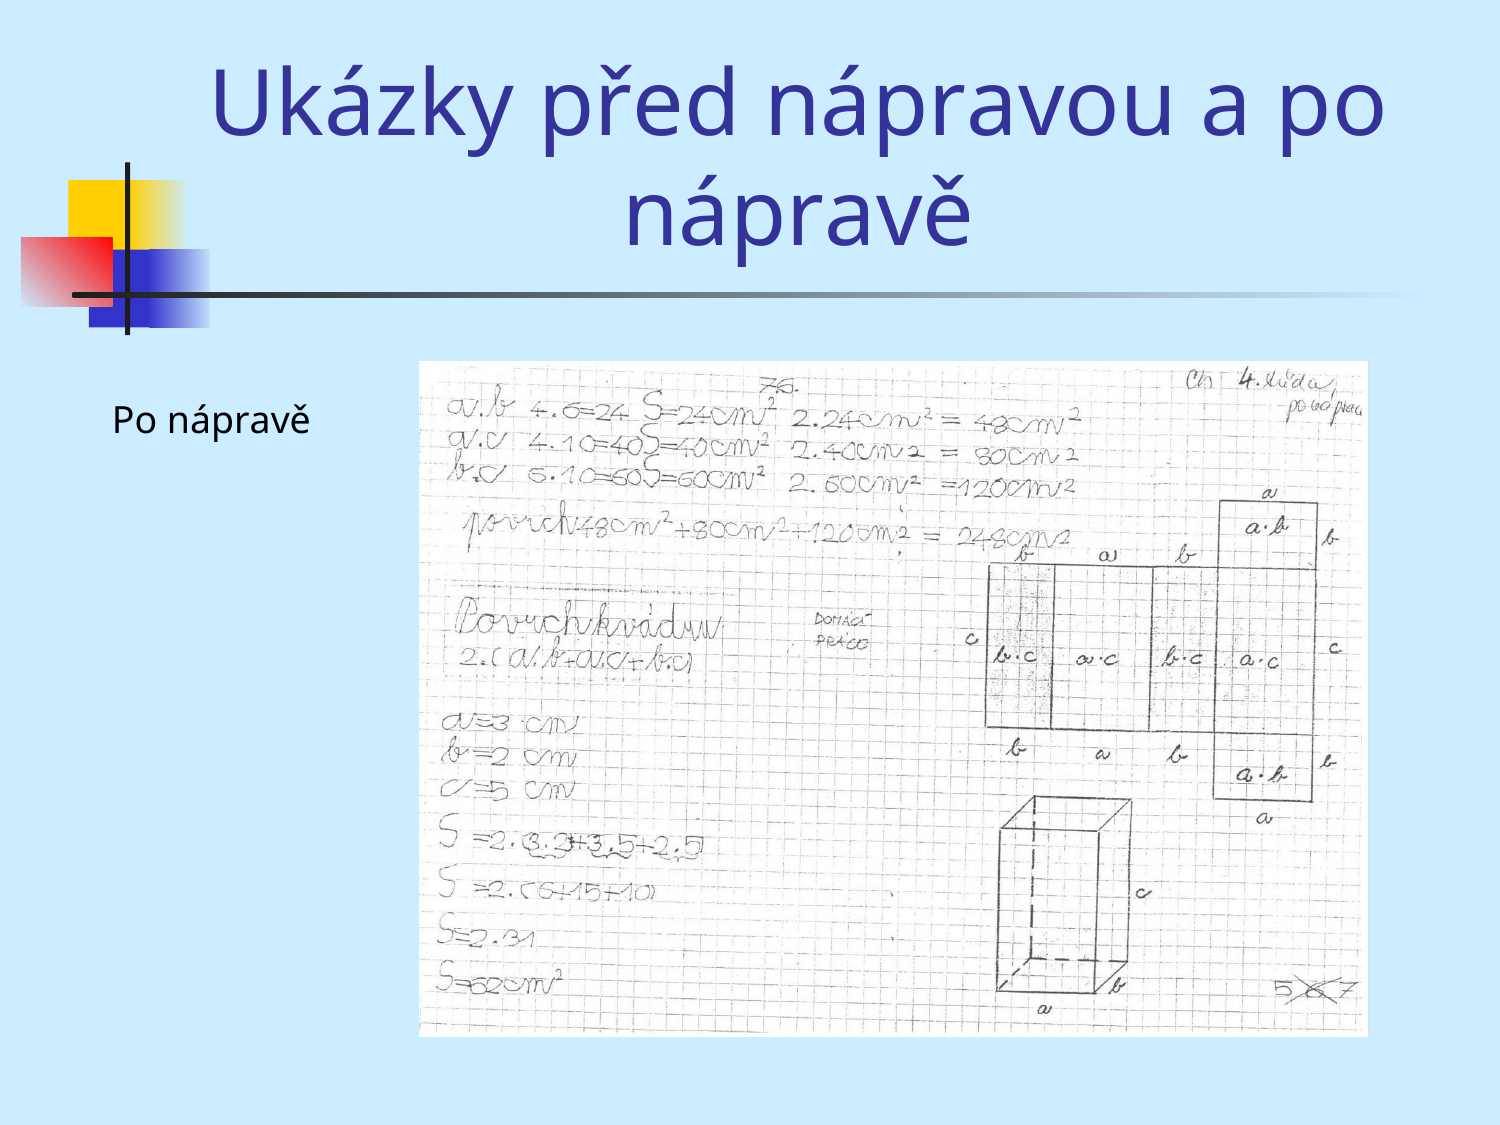

# Ukázky před nápravou a po nápravě
Po nápravě